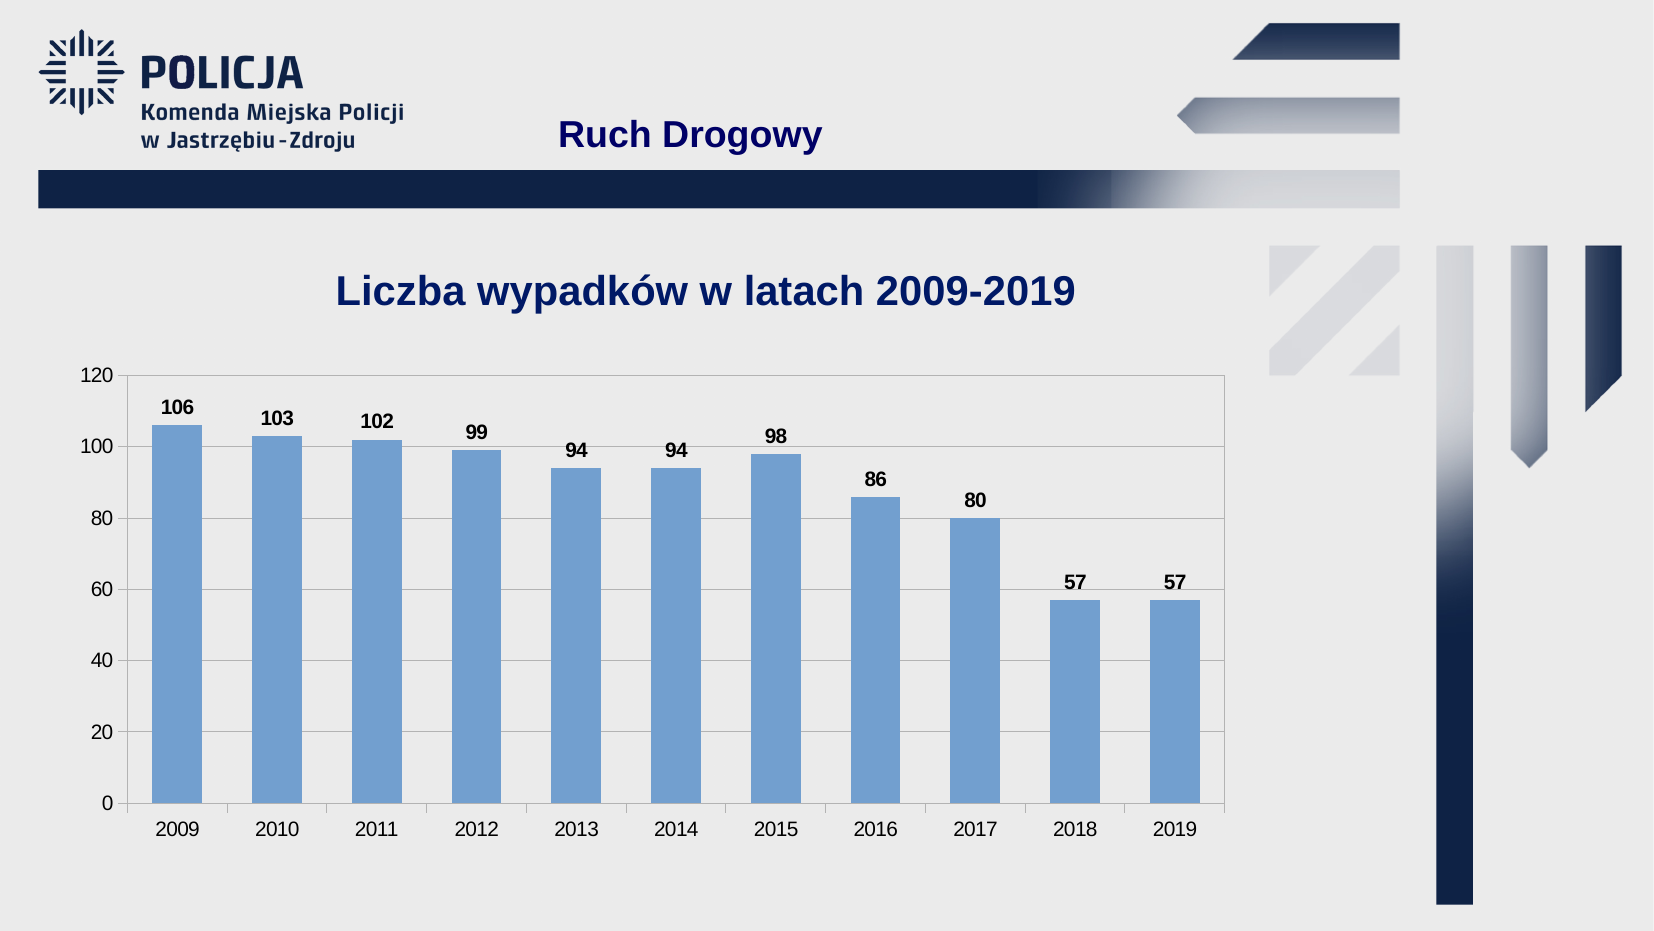

Ruch Drogowy
Liczba wypadków w latach 2009-2019
### Chart
| Category | Kolumna 2 |
|---|---|
| 2009 | 106.0 |
| 2010 | 103.0 |
| 2011 | 102.0 |
| 2012 | 99.0 |
| 2013 | 94.0 |
| 2014 | 94.0 |
| 2015 | 98.0 |
| 2016 | 86.0 |
| 2017 | 80.0 |
| 2018 | 57.0 |
| 2019 | 57.0 |